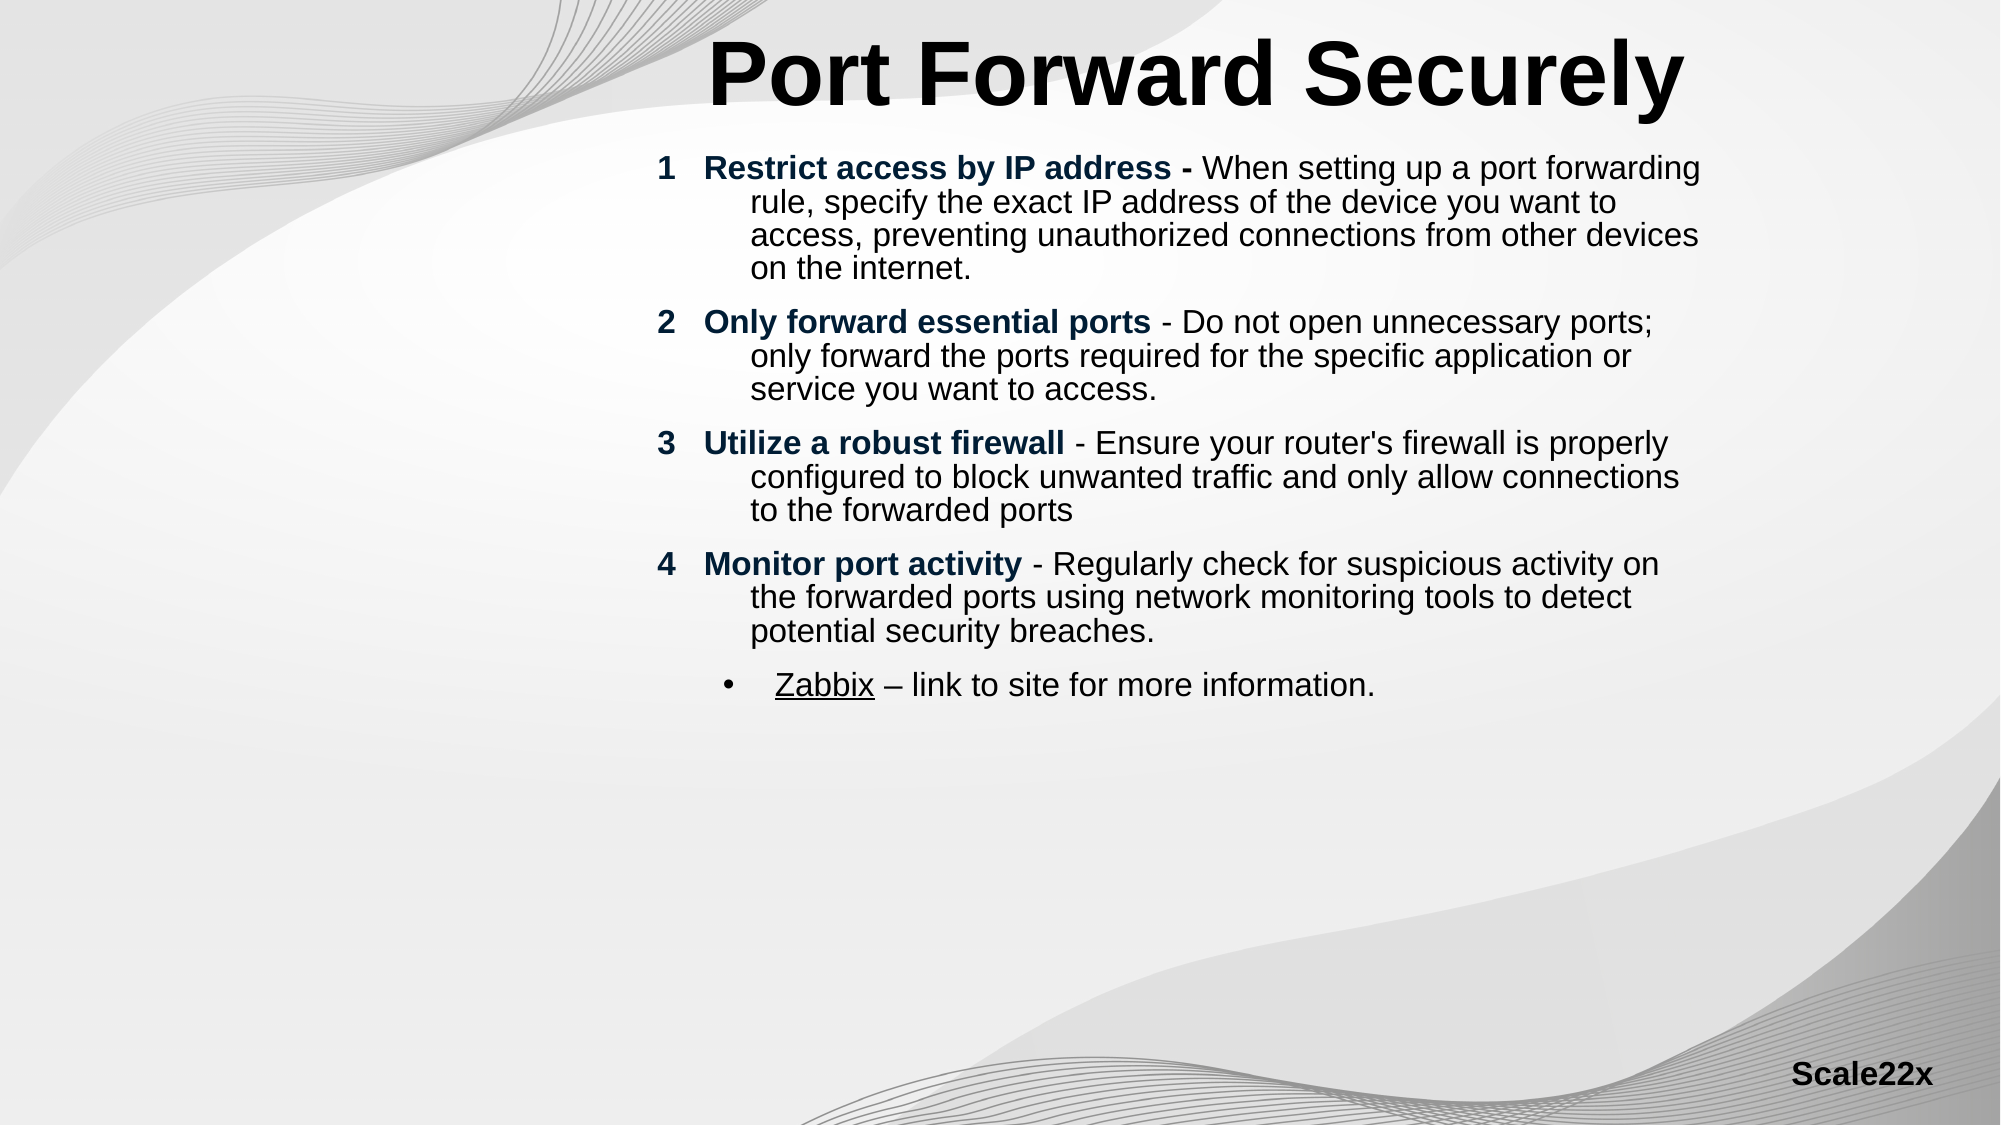

# Port Forward Securely
Restrict access by IP address - When setting up a port forwarding rule, specify the exact IP address of the device you want to access, preventing unauthorized connections from other devices on the internet.
Only forward essential ports - Do not open unnecessary ports; only forward the ports required for the specific application or service you want to access.
Utilize a robust firewall - Ensure your router's firewall is properly configured to block unwanted traffic and only allow connections to the forwarded ports
Monitor port activity - Regularly check for suspicious activity on the forwarded ports using network monitoring tools to detect potential security breaches.
 Zabbix – link to site for more information.
Scale22x